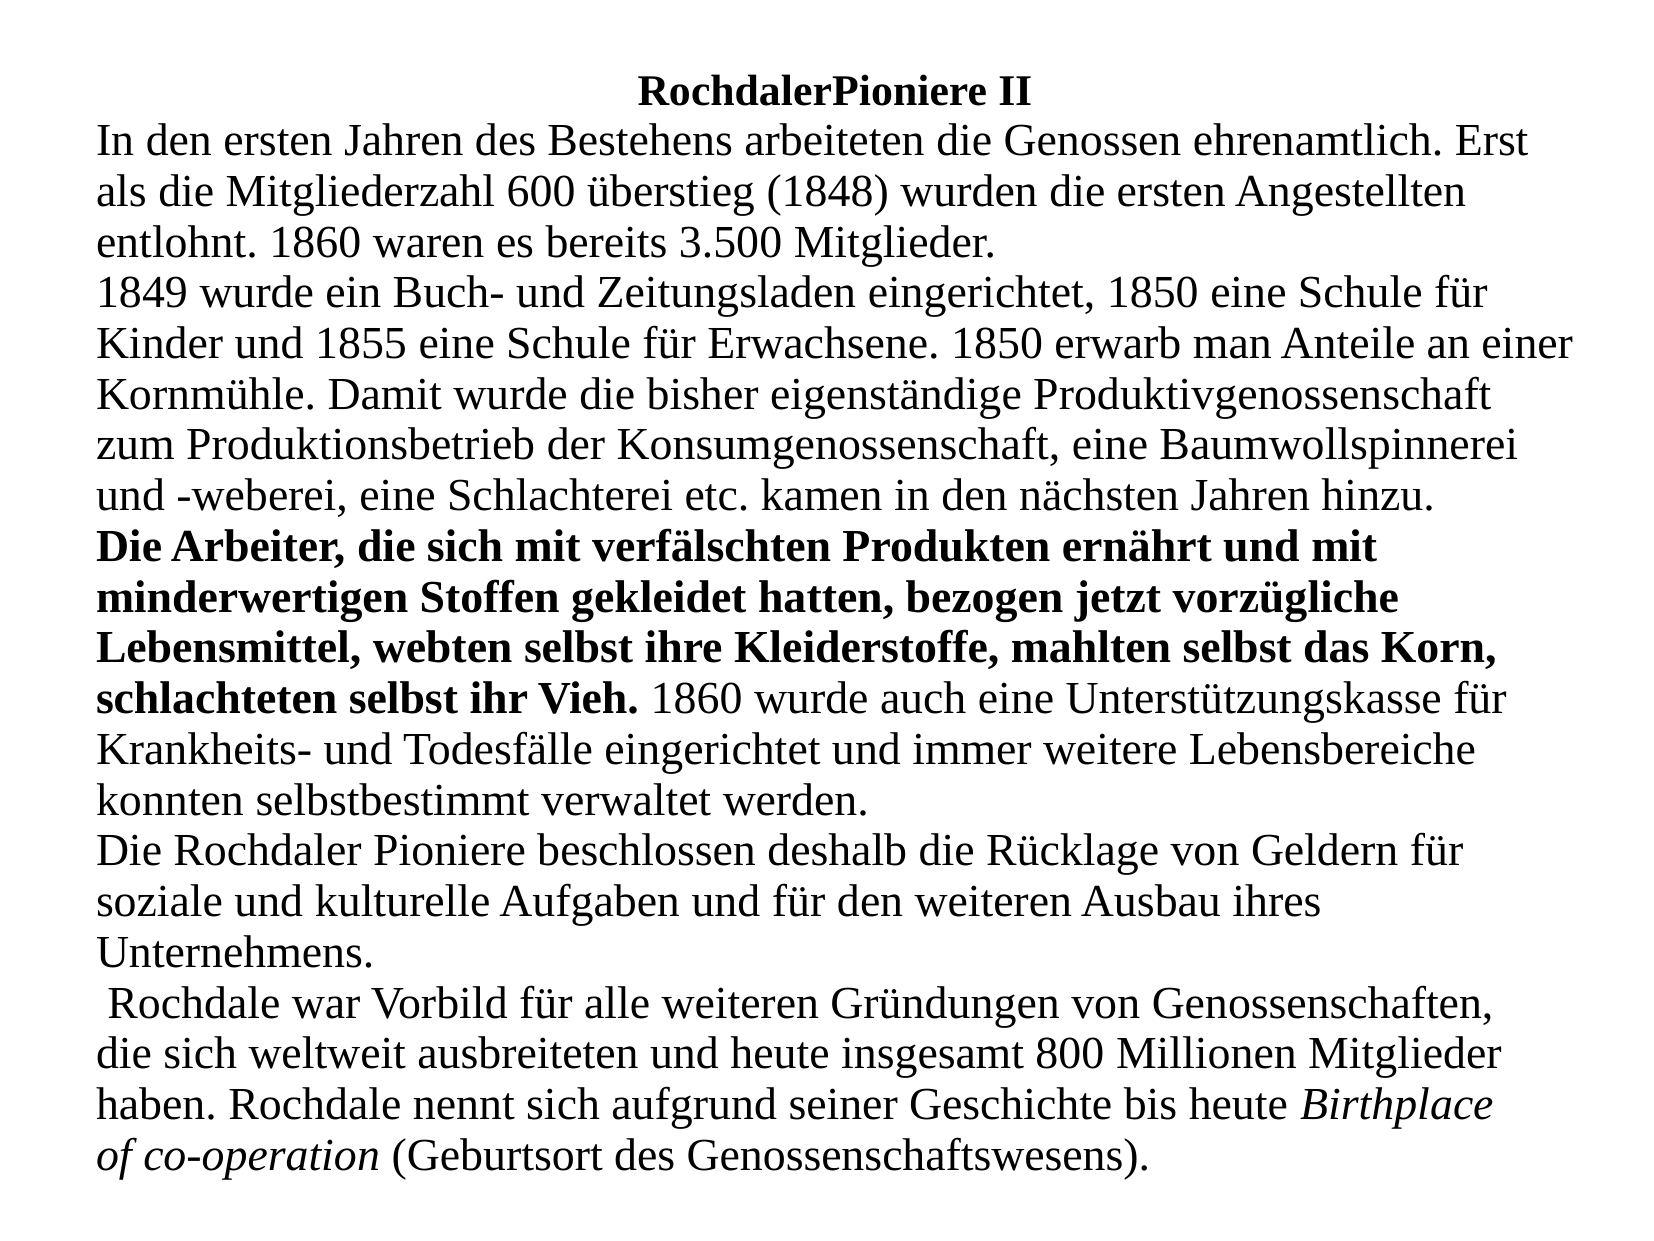

RochdalerPioniere II
In den ersten Jahren des Bestehens arbeiteten die Genossen ehrenamtlich. Erst als die Mitgliederzahl 600 überstieg (1848) wurden die ersten Angestellten entlohnt. 1860 waren es bereits 3.500 Mitglieder.
1849 wurde ein Buch- und Zeitungsladen eingerichtet, 1850 eine Schule für Kinder und 1855 eine Schule für Erwachsene. 1850 erwarb man Anteile an einer Kornmühle. Damit wurde die bisher eigenständige Produktivgenossenschaft zum Produktionsbetrieb der Konsumgenossenschaft, eine Baumwollspinnerei und -weberei, eine Schlachterei etc. kamen in den nächsten Jahren hinzu.
Die Arbeiter, die sich mit verfälschten Produkten ernährt und mit minderwertigen Stoffen gekleidet hatten, bezogen jetzt vorzügliche Lebensmittel, webten selbst ihre Kleiderstoffe, mahlten selbst das Korn, schlachteten selbst ihr Vieh. 1860 wurde auch eine Unterstützungskasse für Krankheits- und Todesfälle eingerichtet und immer weitere Lebensbereiche konnten selbstbestimmt verwaltet werden.
Die Rochdaler Pioniere beschlossen deshalb die Rücklage von Geldern für soziale und kulturelle Aufgaben und für den weiteren Ausbau ihres Unternehmens.
 Rochdale war Vorbild für alle weiteren Gründungen von Genossenschaften,
die sich weltweit ausbreiteten und heute insgesamt 800 Millionen Mitglieder
haben. Rochdale nennt sich aufgrund seiner Geschichte bis heute Birthplace
of co-operation (Geburtsort des Genossenschaftswesens).